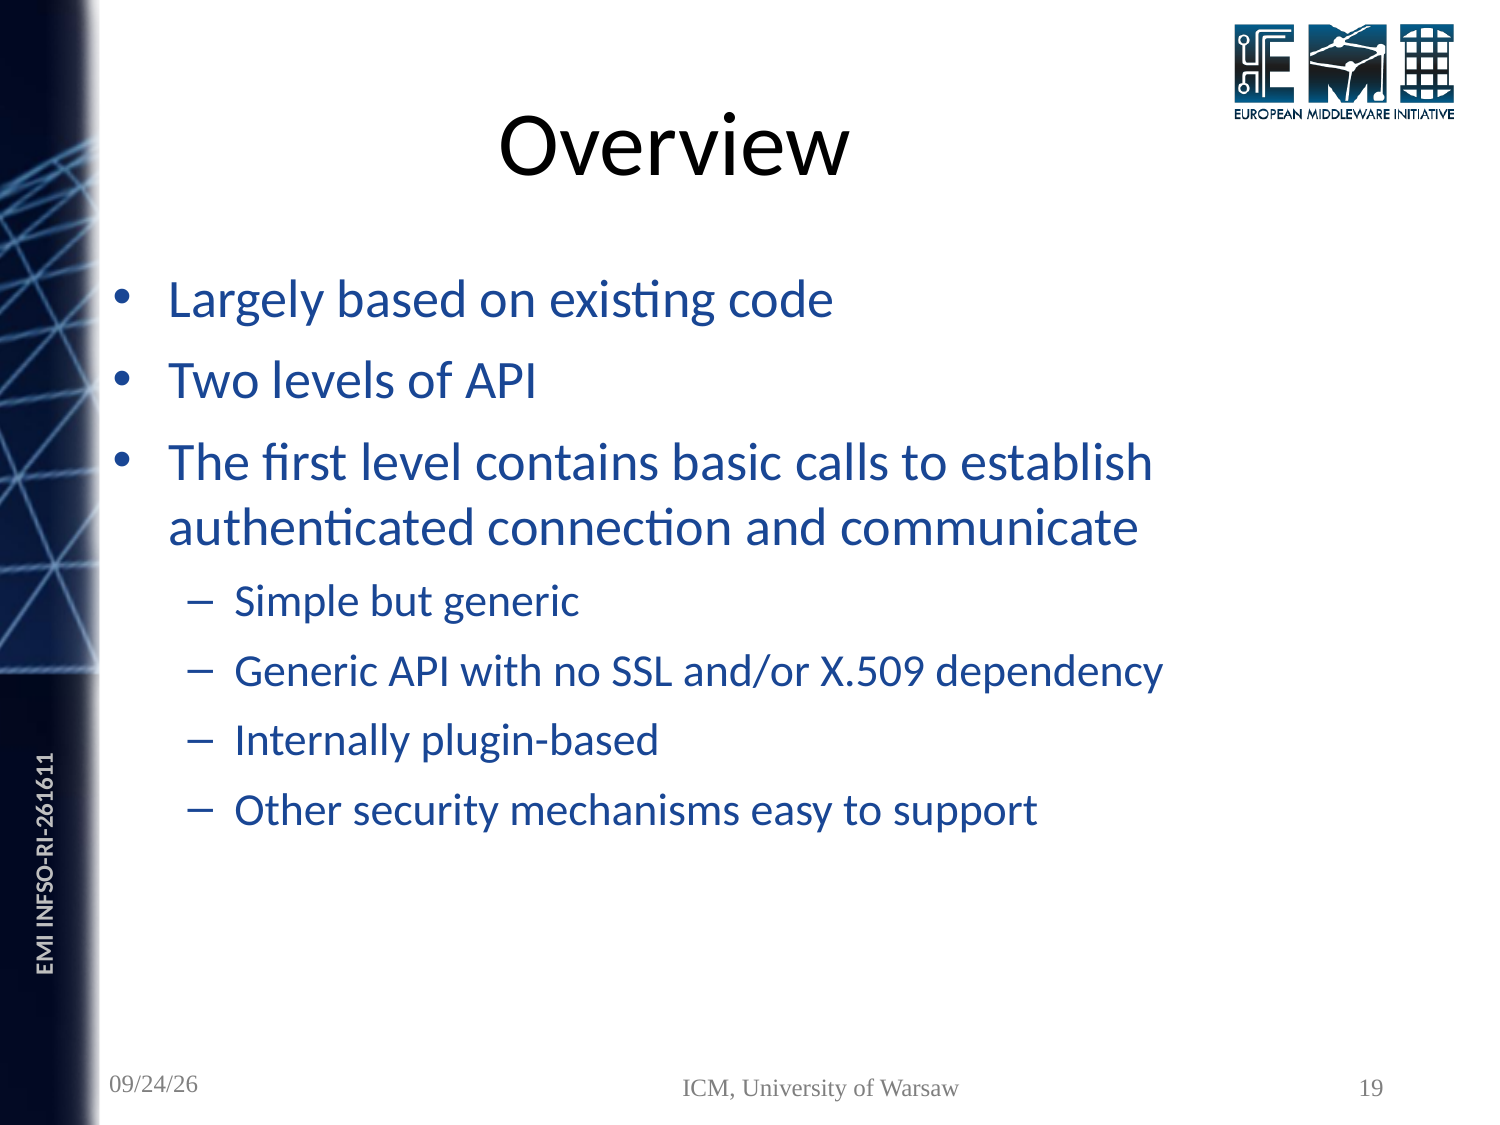

# Overview
Largely based on existing code
Two levels of API
The first level contains basic calls to establish authenticated connection and communicate
Simple but generic
Generic API with no SSL and/or X.509 dependency
Internally plugin-based
Other security mechanisms easy to support
19